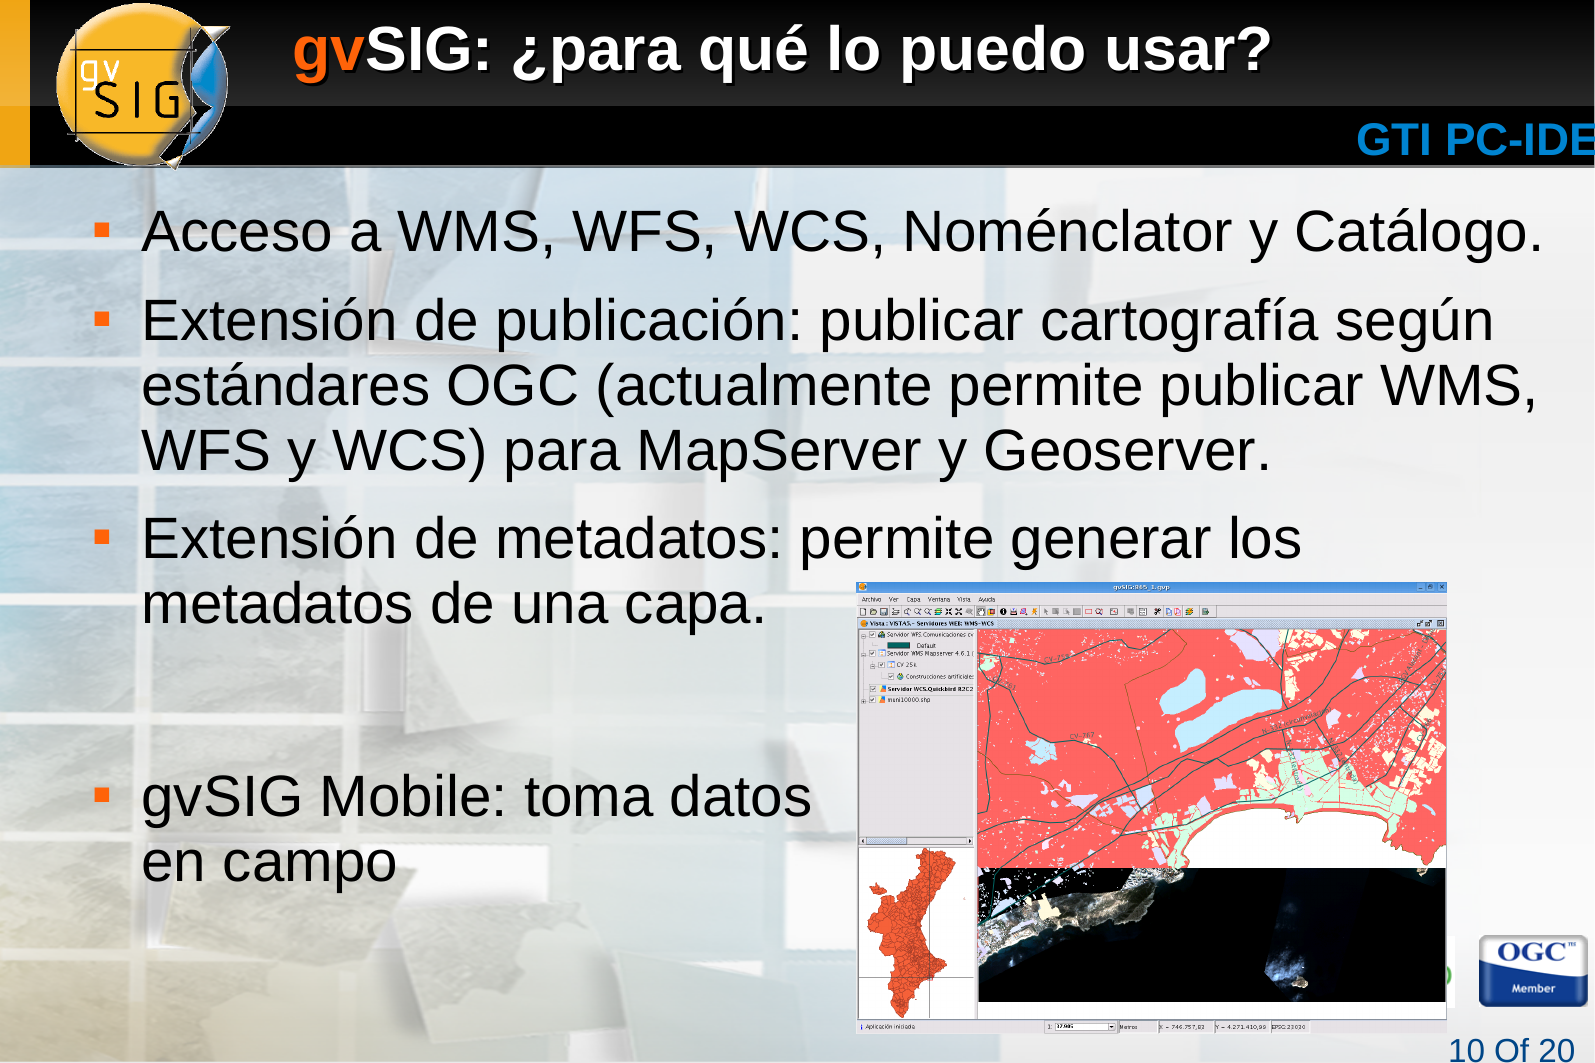

gvSIG: ¿para qué lo puedo usar?
# Acceso a WMS, WFS, WCS, Noménclator y Catálogo.
Extensión de publicación: publicar cartografía según estándares OGC (actualmente permite publicar WMS, WFS y WCS) para MapServer y Geoserver.
Extensión de metadatos: permite generar los metadatos de una capa.
gvSIG Mobile: toma datos en campo